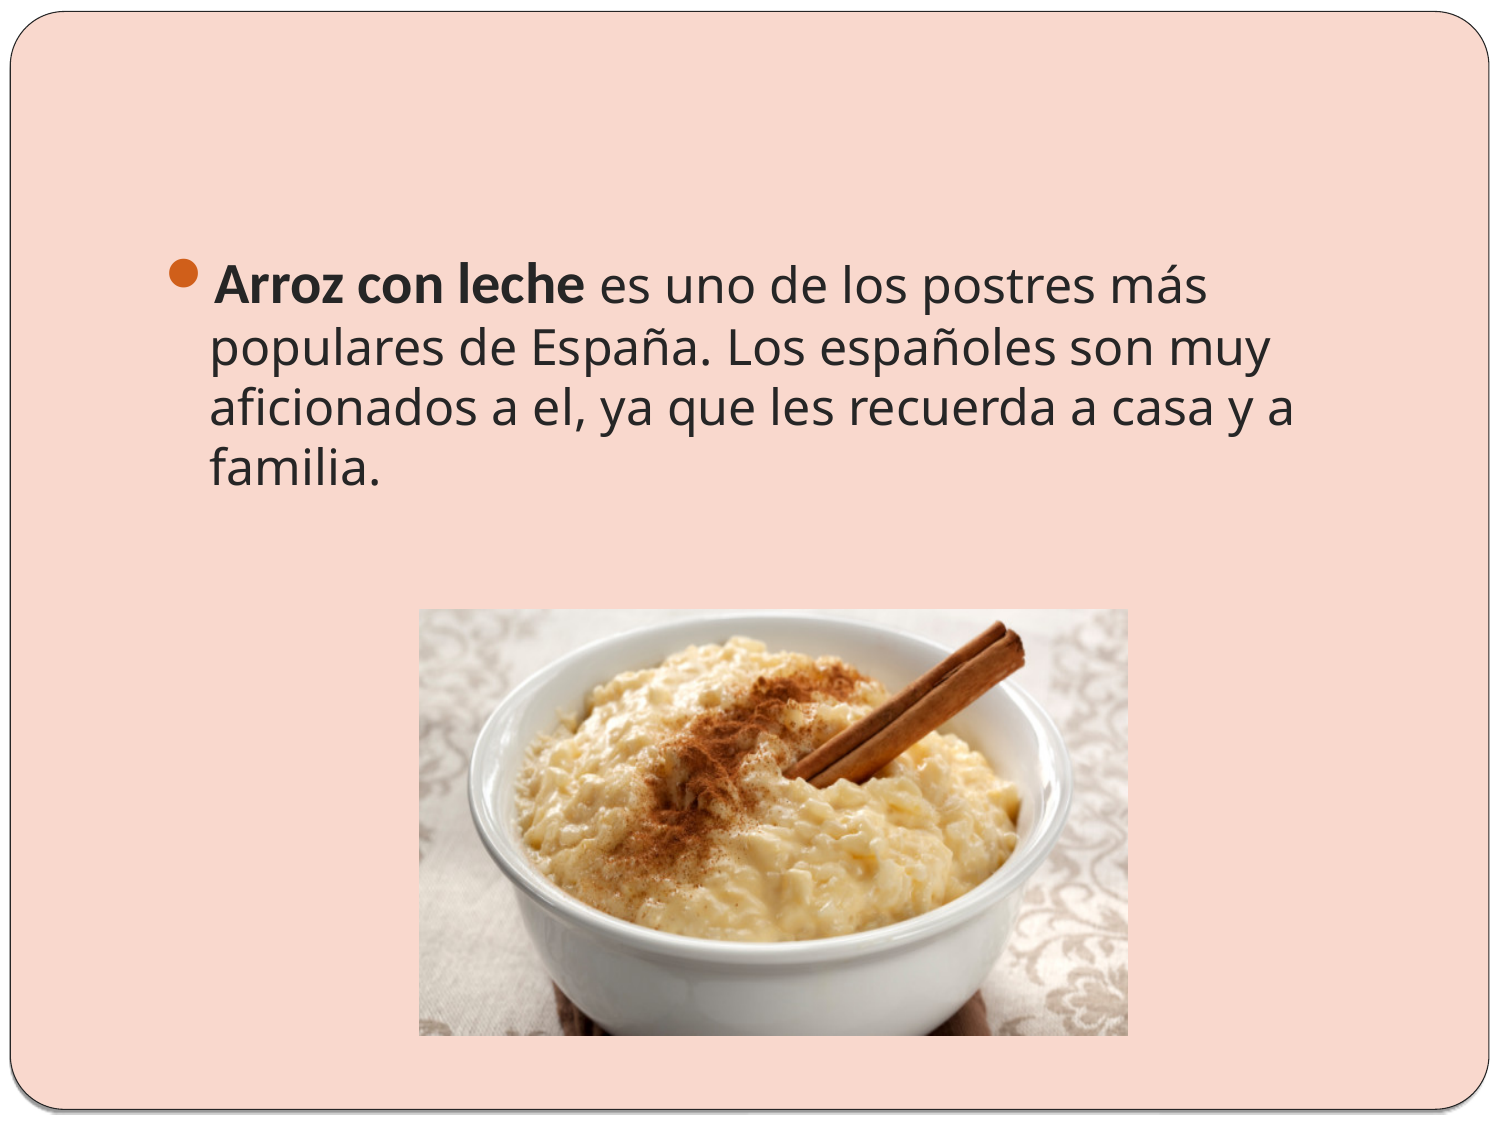

#
Arroz con leche es uno de los postres más populares de España. Los españoles son muy aficionados a el, ya que les recuerda a casa y a familia.